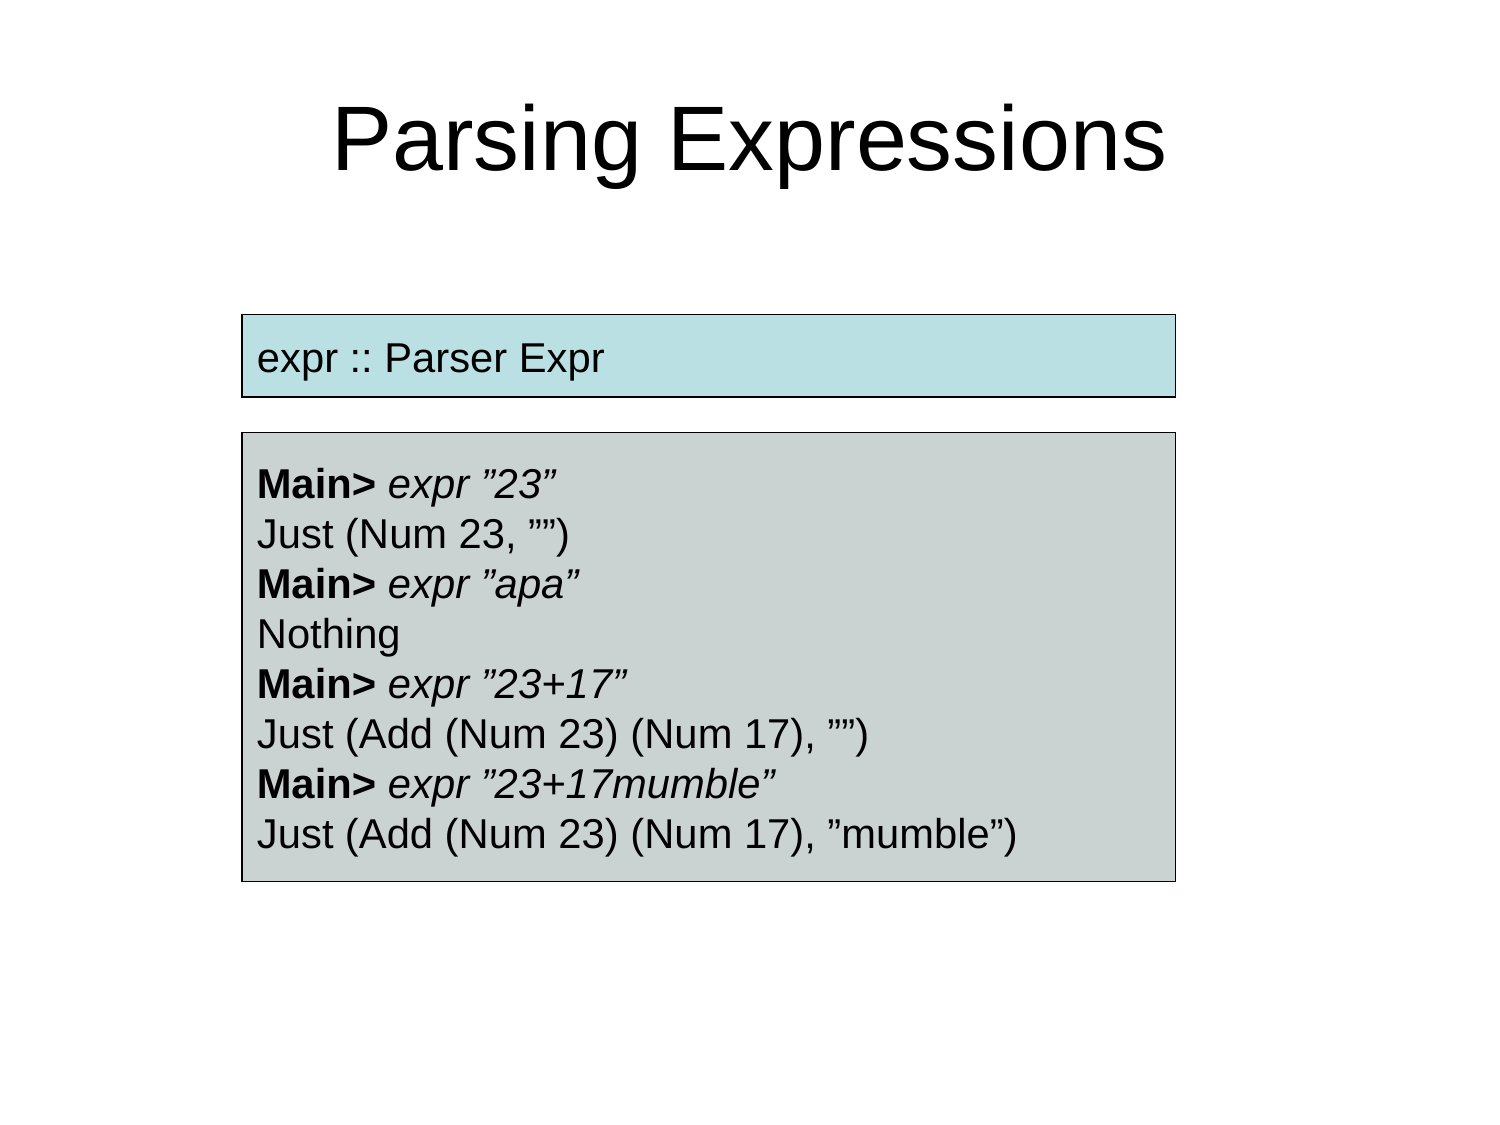

# Parsing Expressions
expr :: Parser Expr
Main> expr ”23”
Just (Num 23, ””)
Main> expr ”apa”
Nothing
Main> expr ”23+17”
Just (Add (Num 23) (Num 17), ””)
Main> expr ”23+17mumble”
Just (Add (Num 23) (Num 17), ”mumble”)